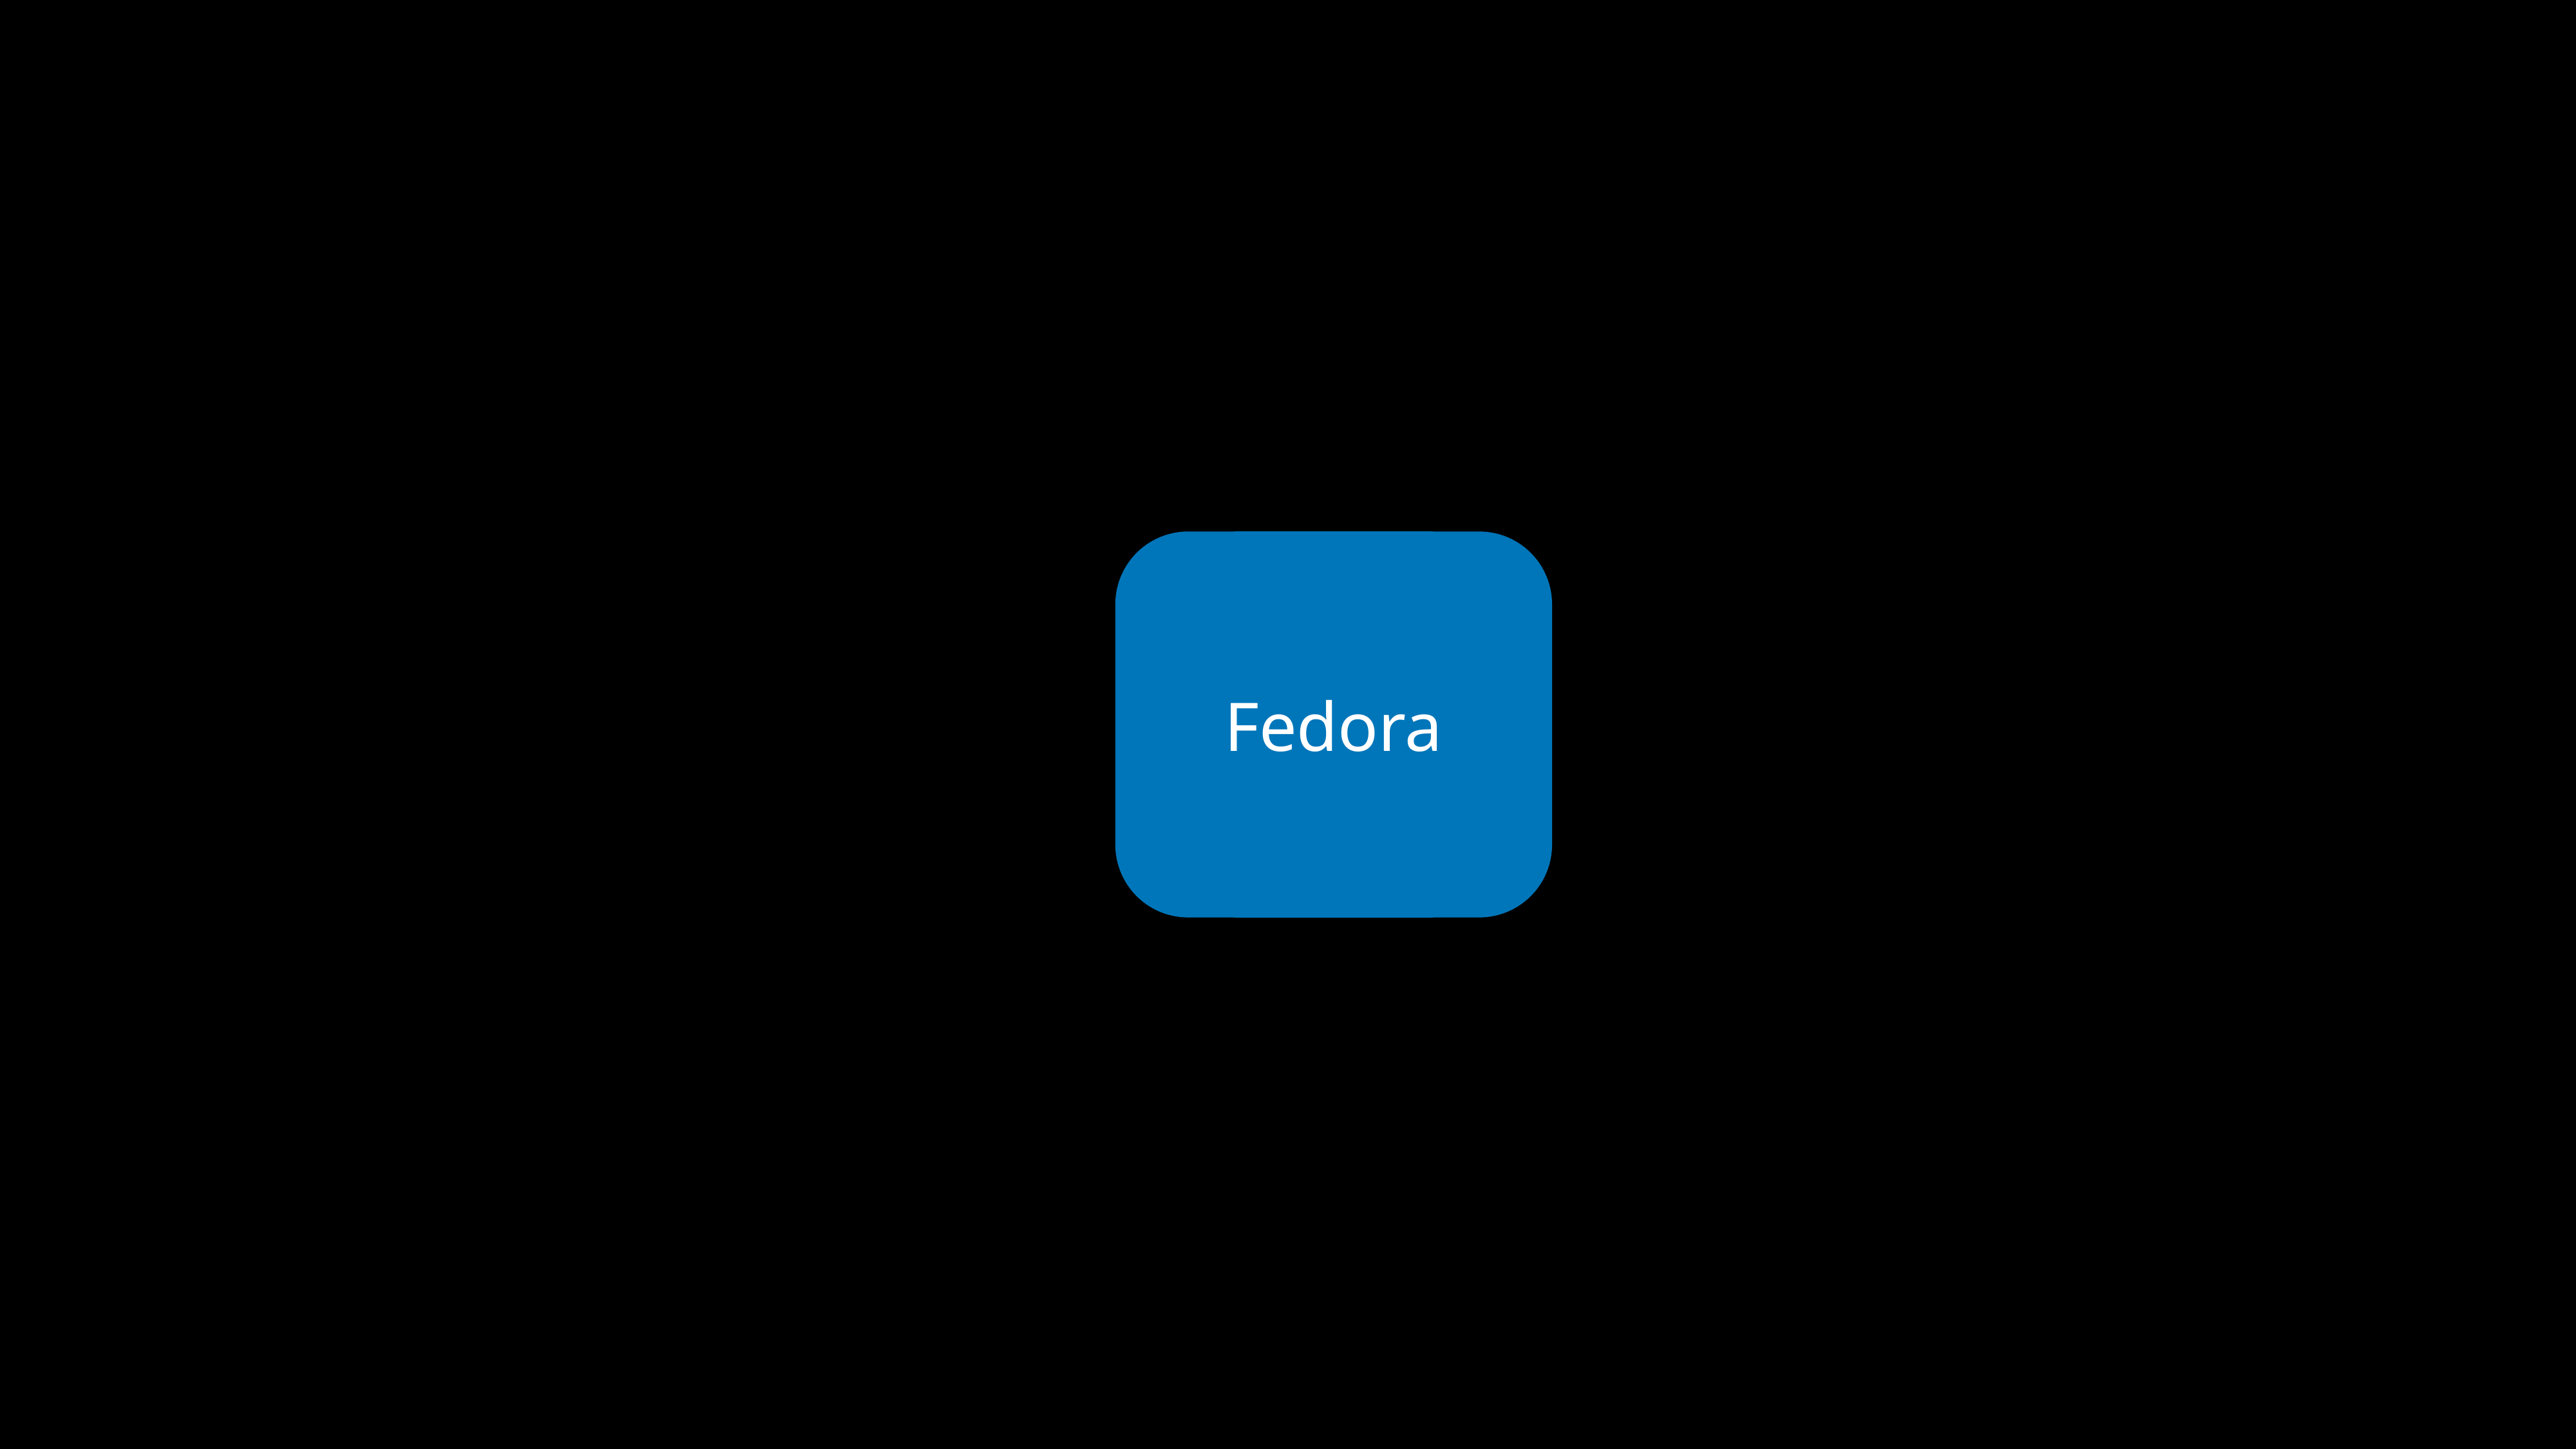

Fedora
Fedora
Workstation
Fedora
ELN
Fedora
KDE
Fedora
Silverblue
Fedora
Kinoite
Fedora
Server
Fedora
IoT
Fedora
CoreOS